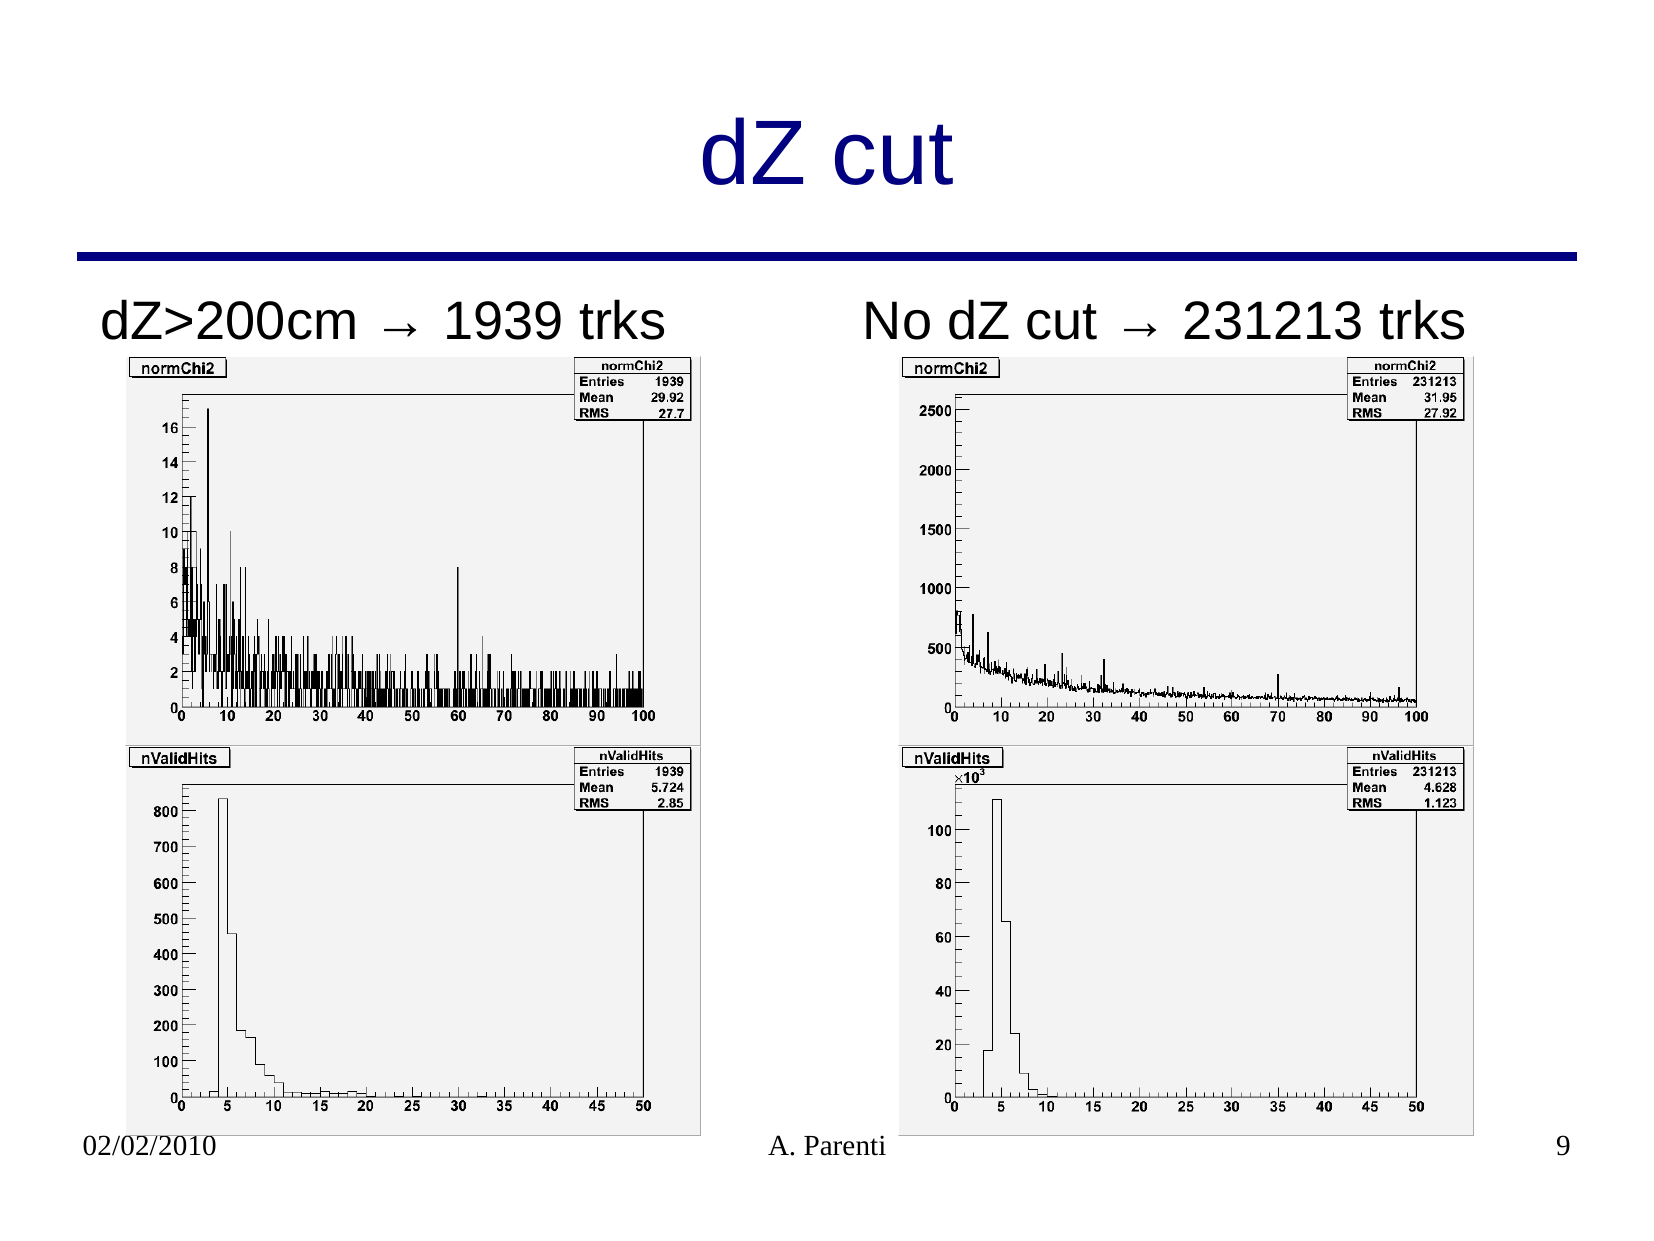

# dZ cut
dZ>200cm → 1939 trks
No dZ cut → 231213 trks
9